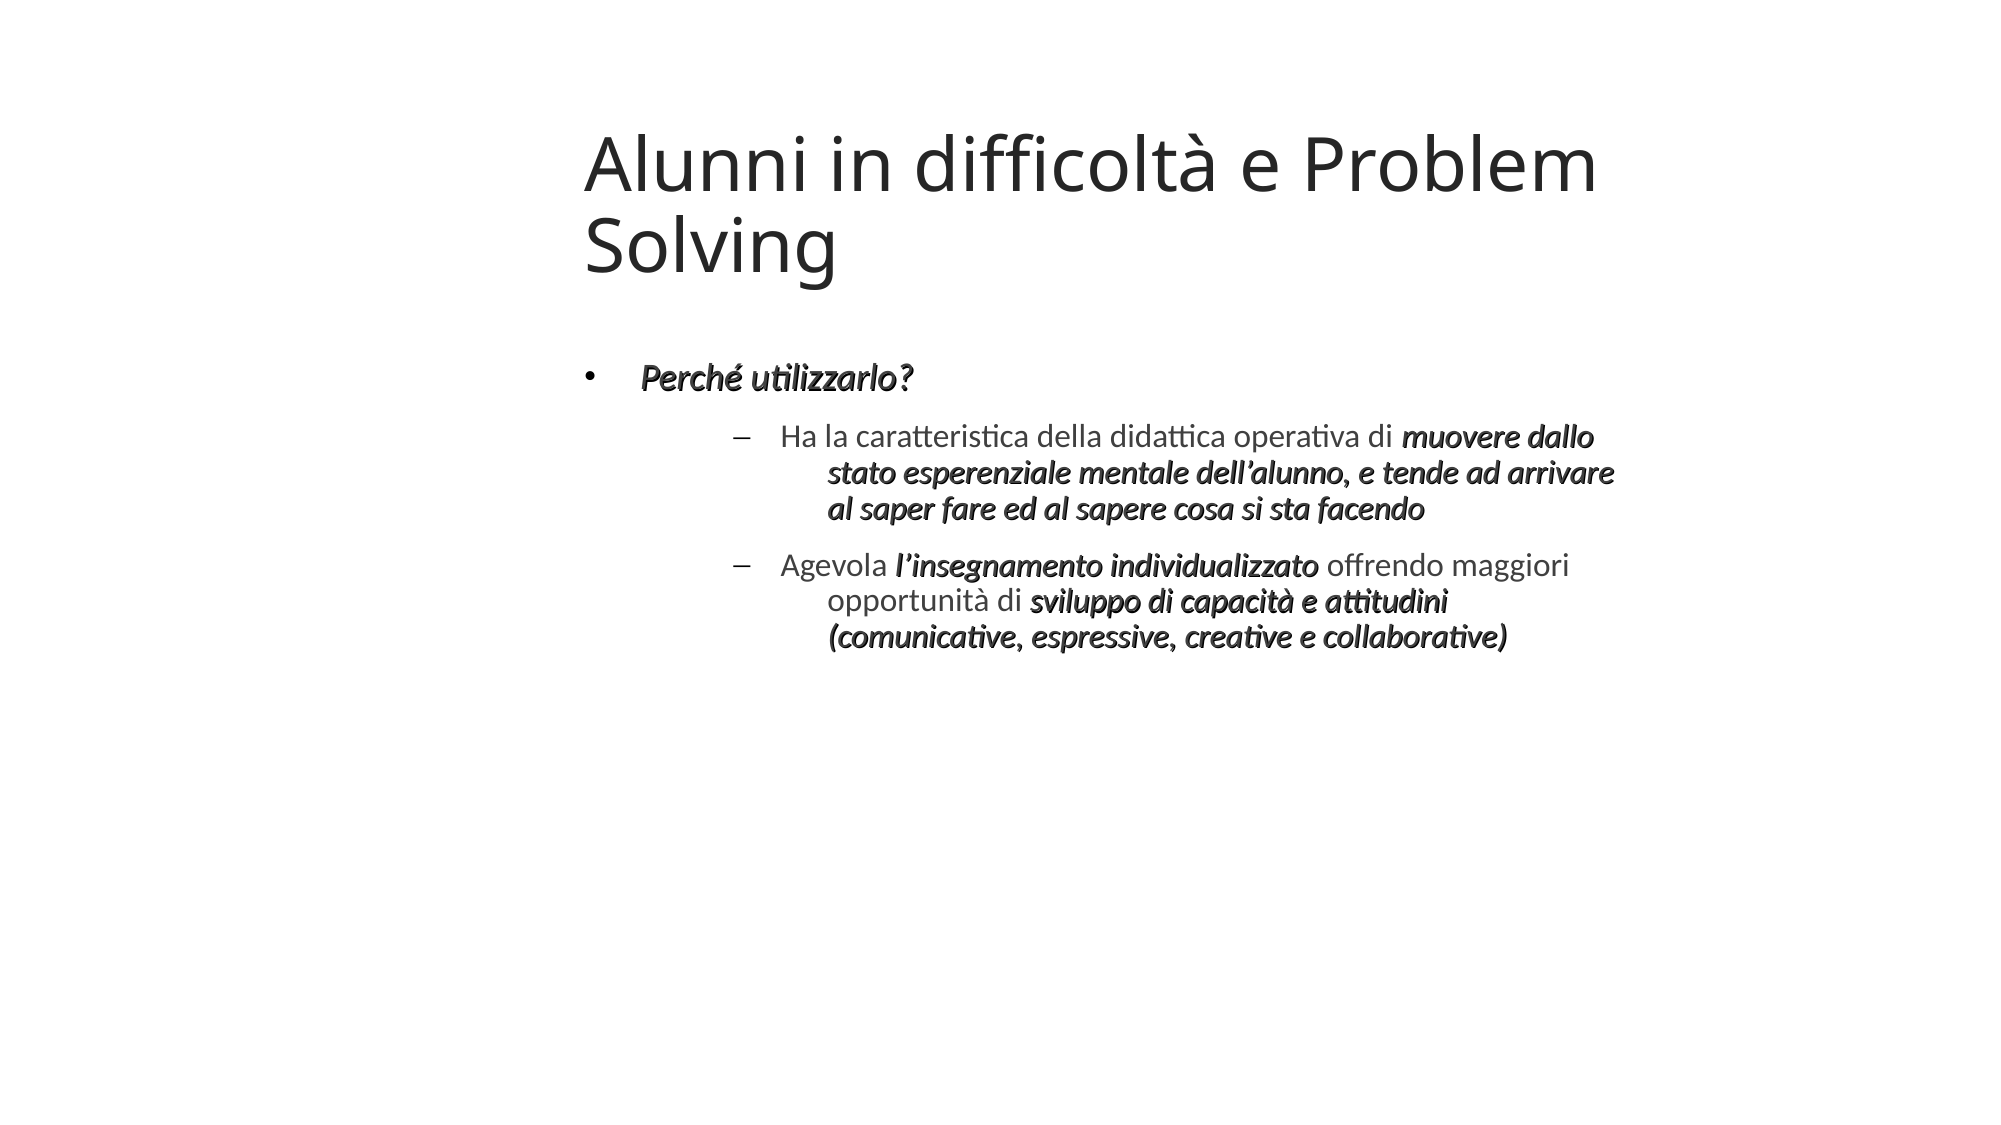

# Alunni in difficoltà e Problem Solving
Perché utilizzarlo?
Ha la caratteristica della didattica operativa di muovere dallo stato esperenziale mentale dell’alunno, e tende ad arrivare al saper fare ed al sapere cosa si sta facendo
Agevola l’insegnamento individualizzato offrendo maggiori opportunità di sviluppo di capacità e attitudini (comunicative, espressive, creative e collaborative)